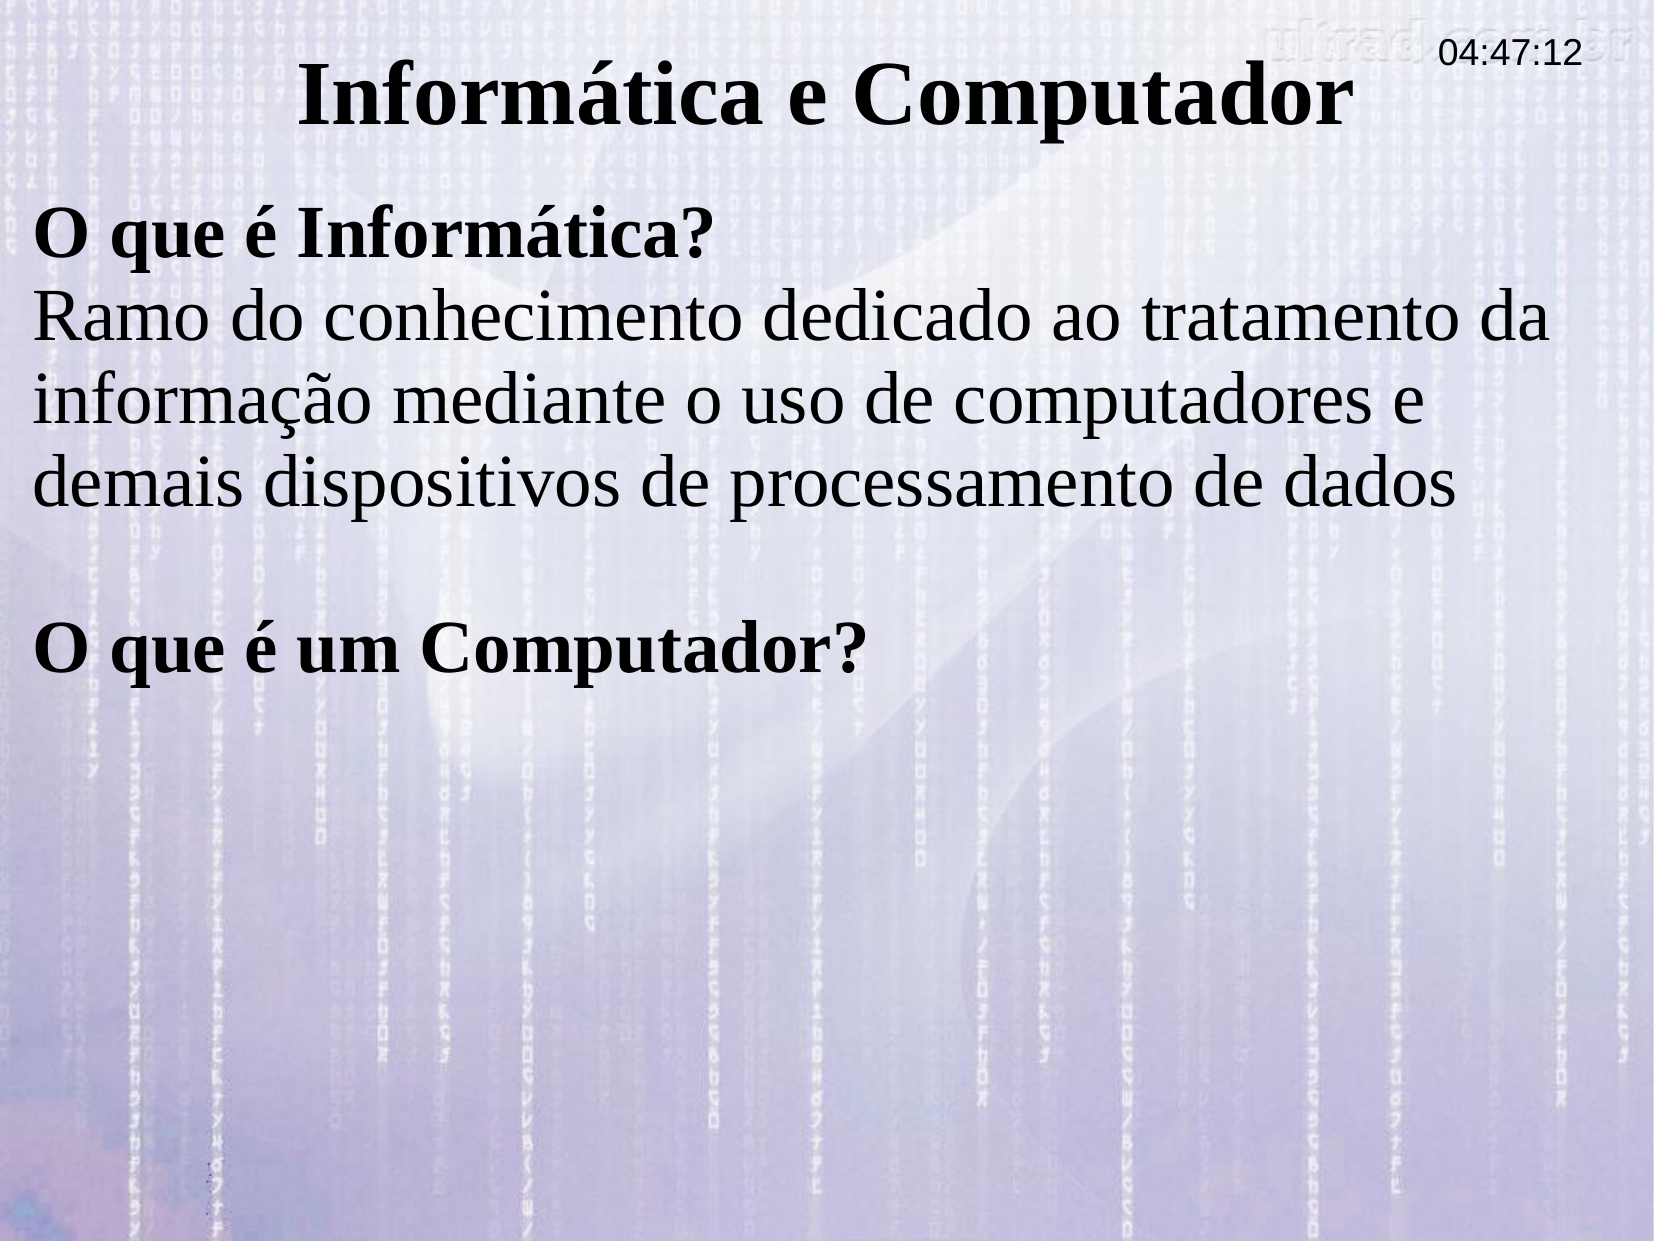

02:09:46
Informática e Computador
O que é Informática?
Ramo do conhecimento dedicado ao tratamento da informação mediante o uso de computadores e demais dispositivos de processamento de dados
O que é um Computador?